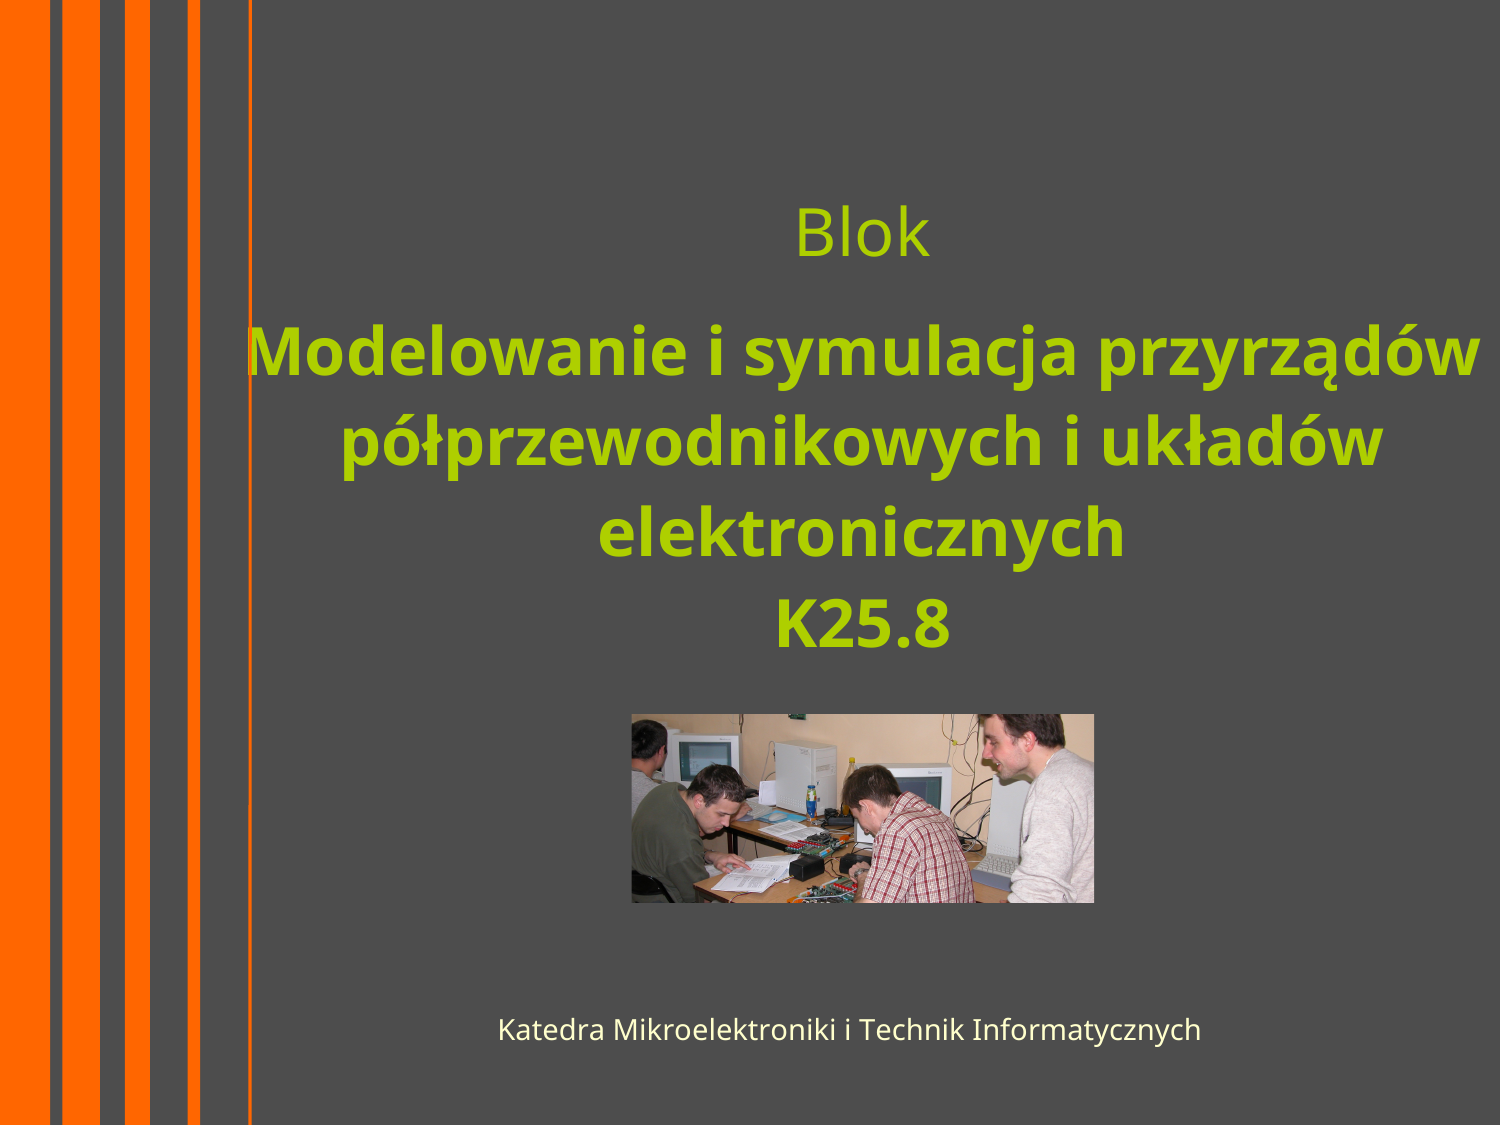

# Blok Modelowanie i symulacja przyrządów półprzewodnikowych i układów elektronicznych K25.8
Katedra Mikroelektroniki i Technik Informatycznych